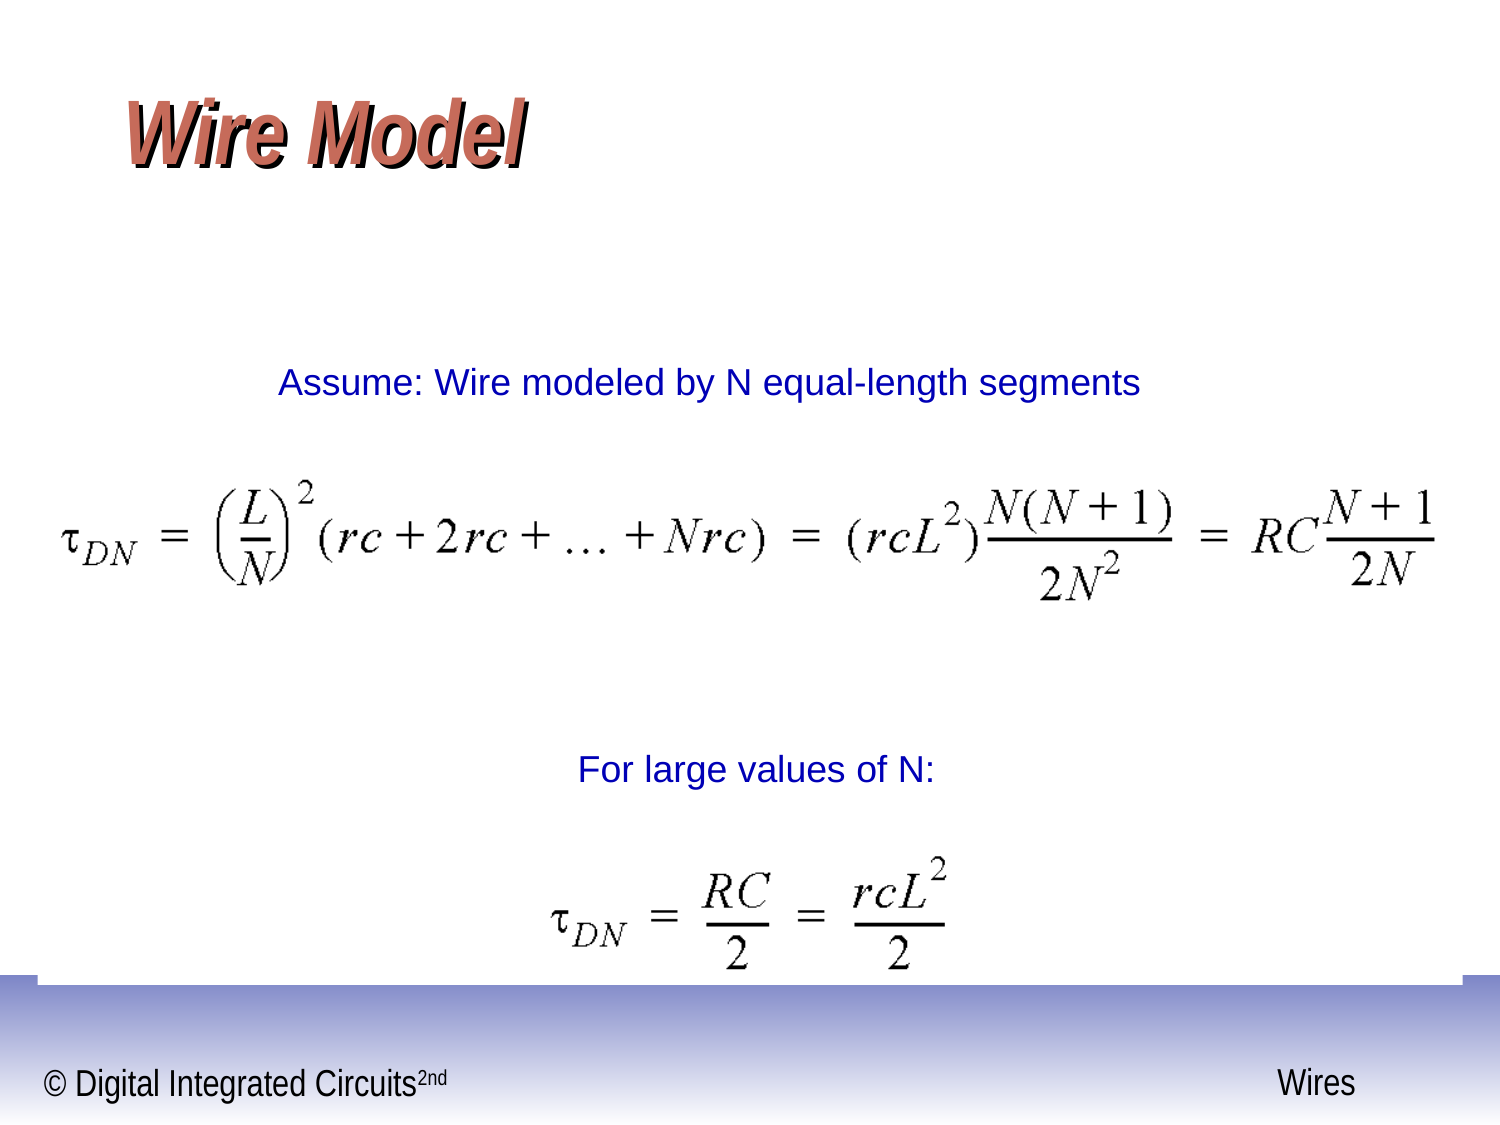

# Wire Model
Assume: Wire modeled by N equal-length segments
For large values of N:
29